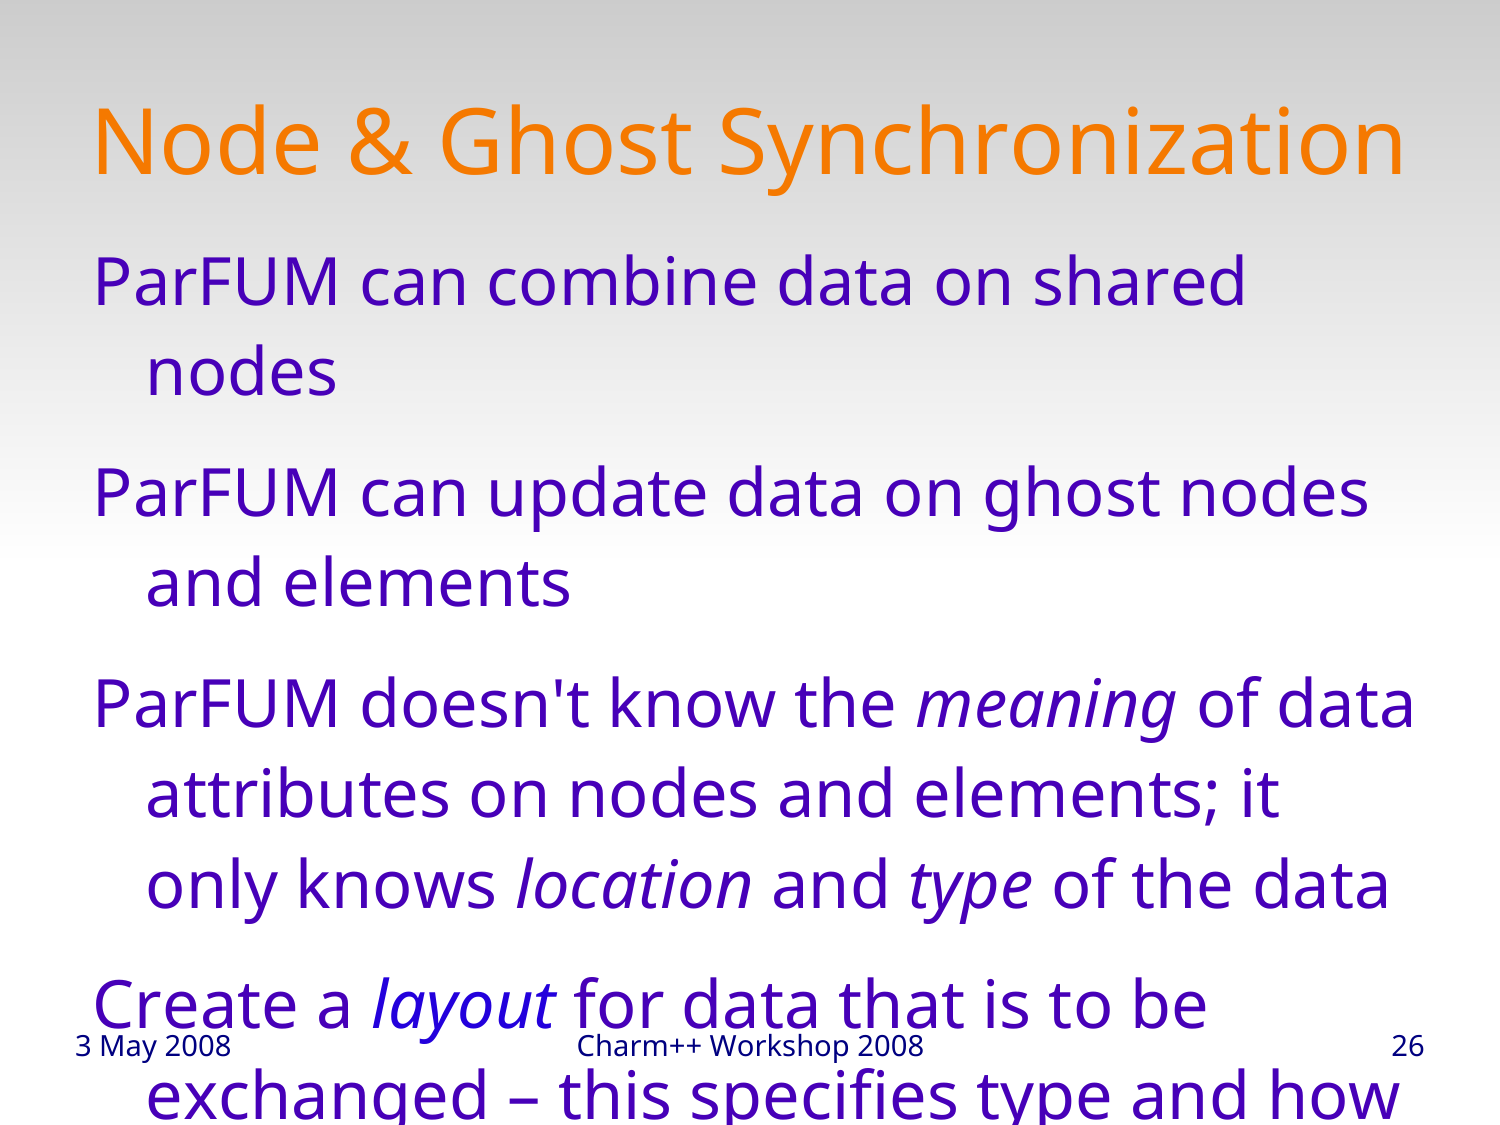

# Node & Ghost Synchronization
ParFUM can combine data on shared nodes
ParFUM can update data on ghost nodes and elements
ParFUM doesn't know the meaning of data attributes on nodes and elements; it only knows location and type of the data
Create a layout for data that is to be exchanged – this specifies type and how the data is organized
3 May 2008
Charm++ Workshop 2008
26